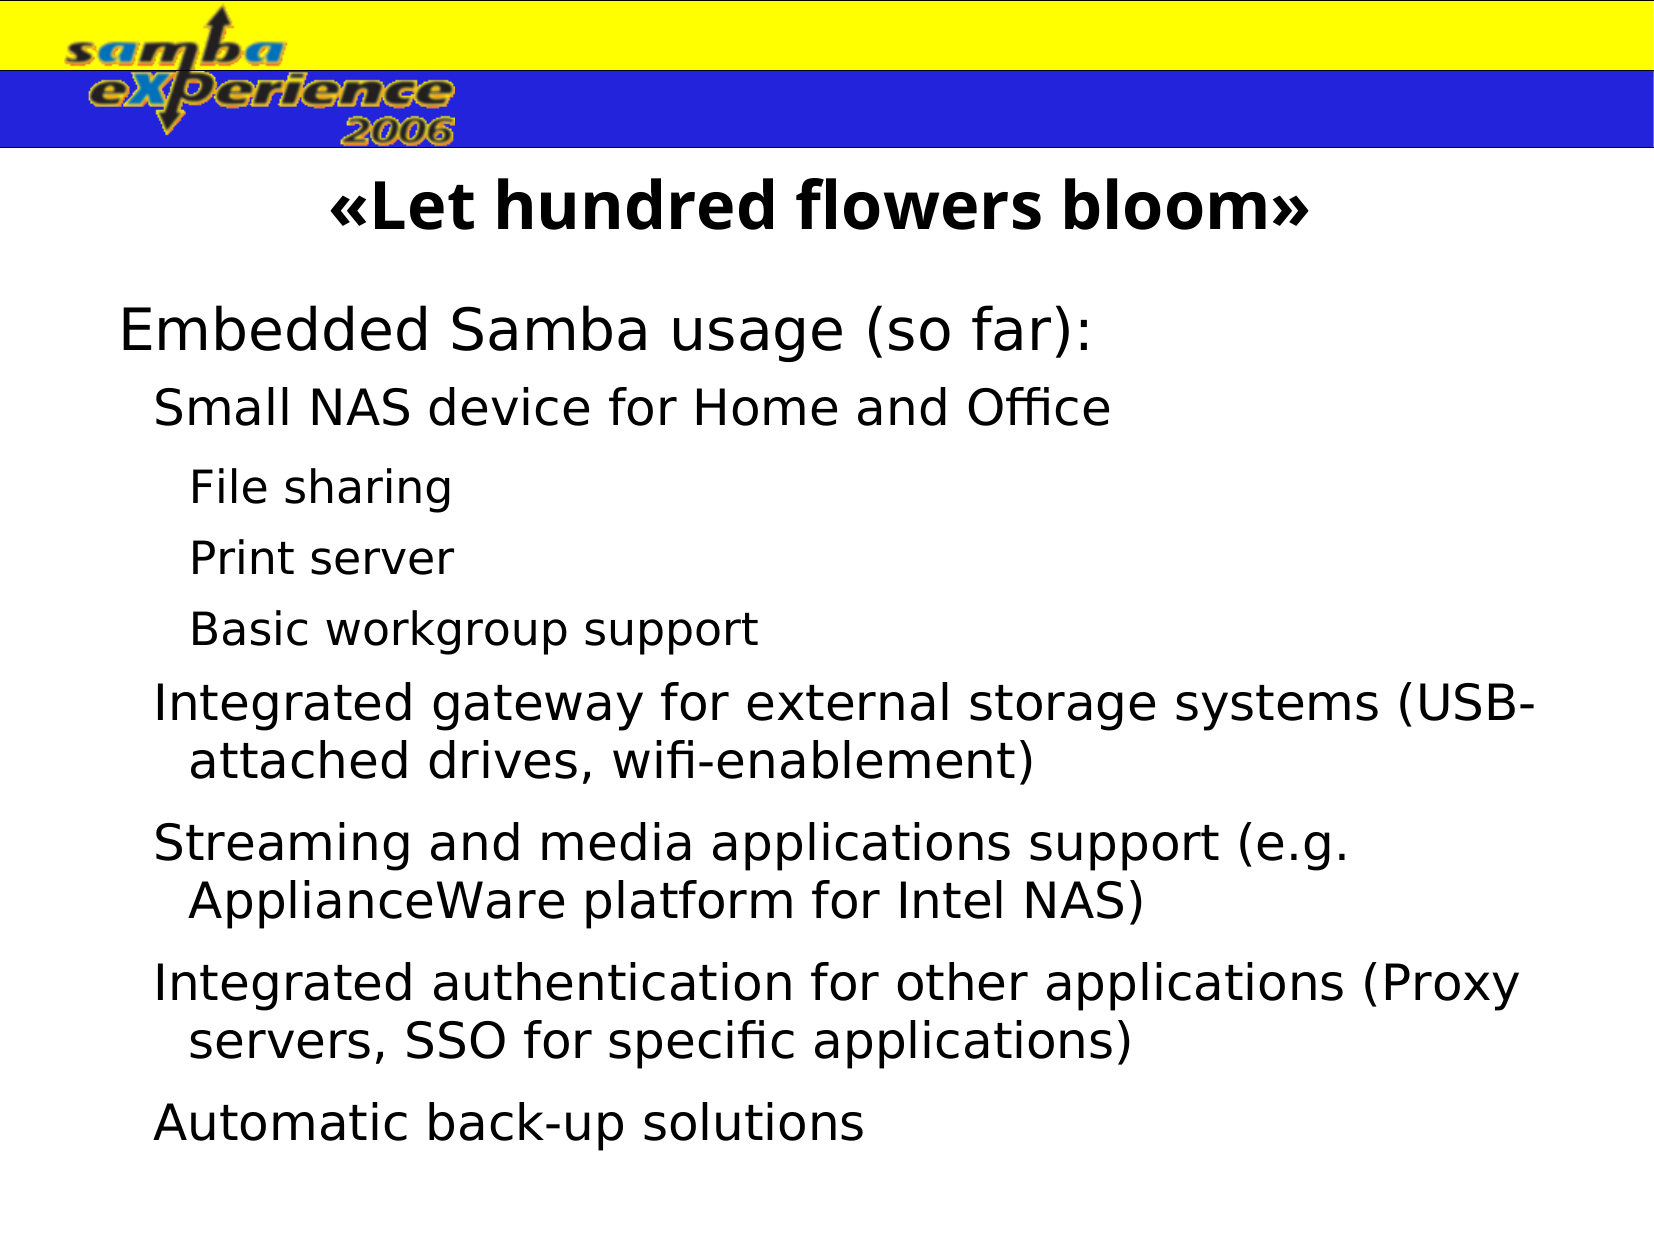

# «Let hundred flowers bloom»
Embedded Samba usage (so far):
Small NAS device for Home and Office
File sharing
Print server
Basic workgroup support
Integrated gateway for external storage systems (USB-attached drives, wifi-enablement)
Streaming and media applications support (e.g. ApplianceWare platform for Intel NAS)
Integrated authentication for other applications (Proxy servers, SSO for specific applications)
Automatic back-up solutions